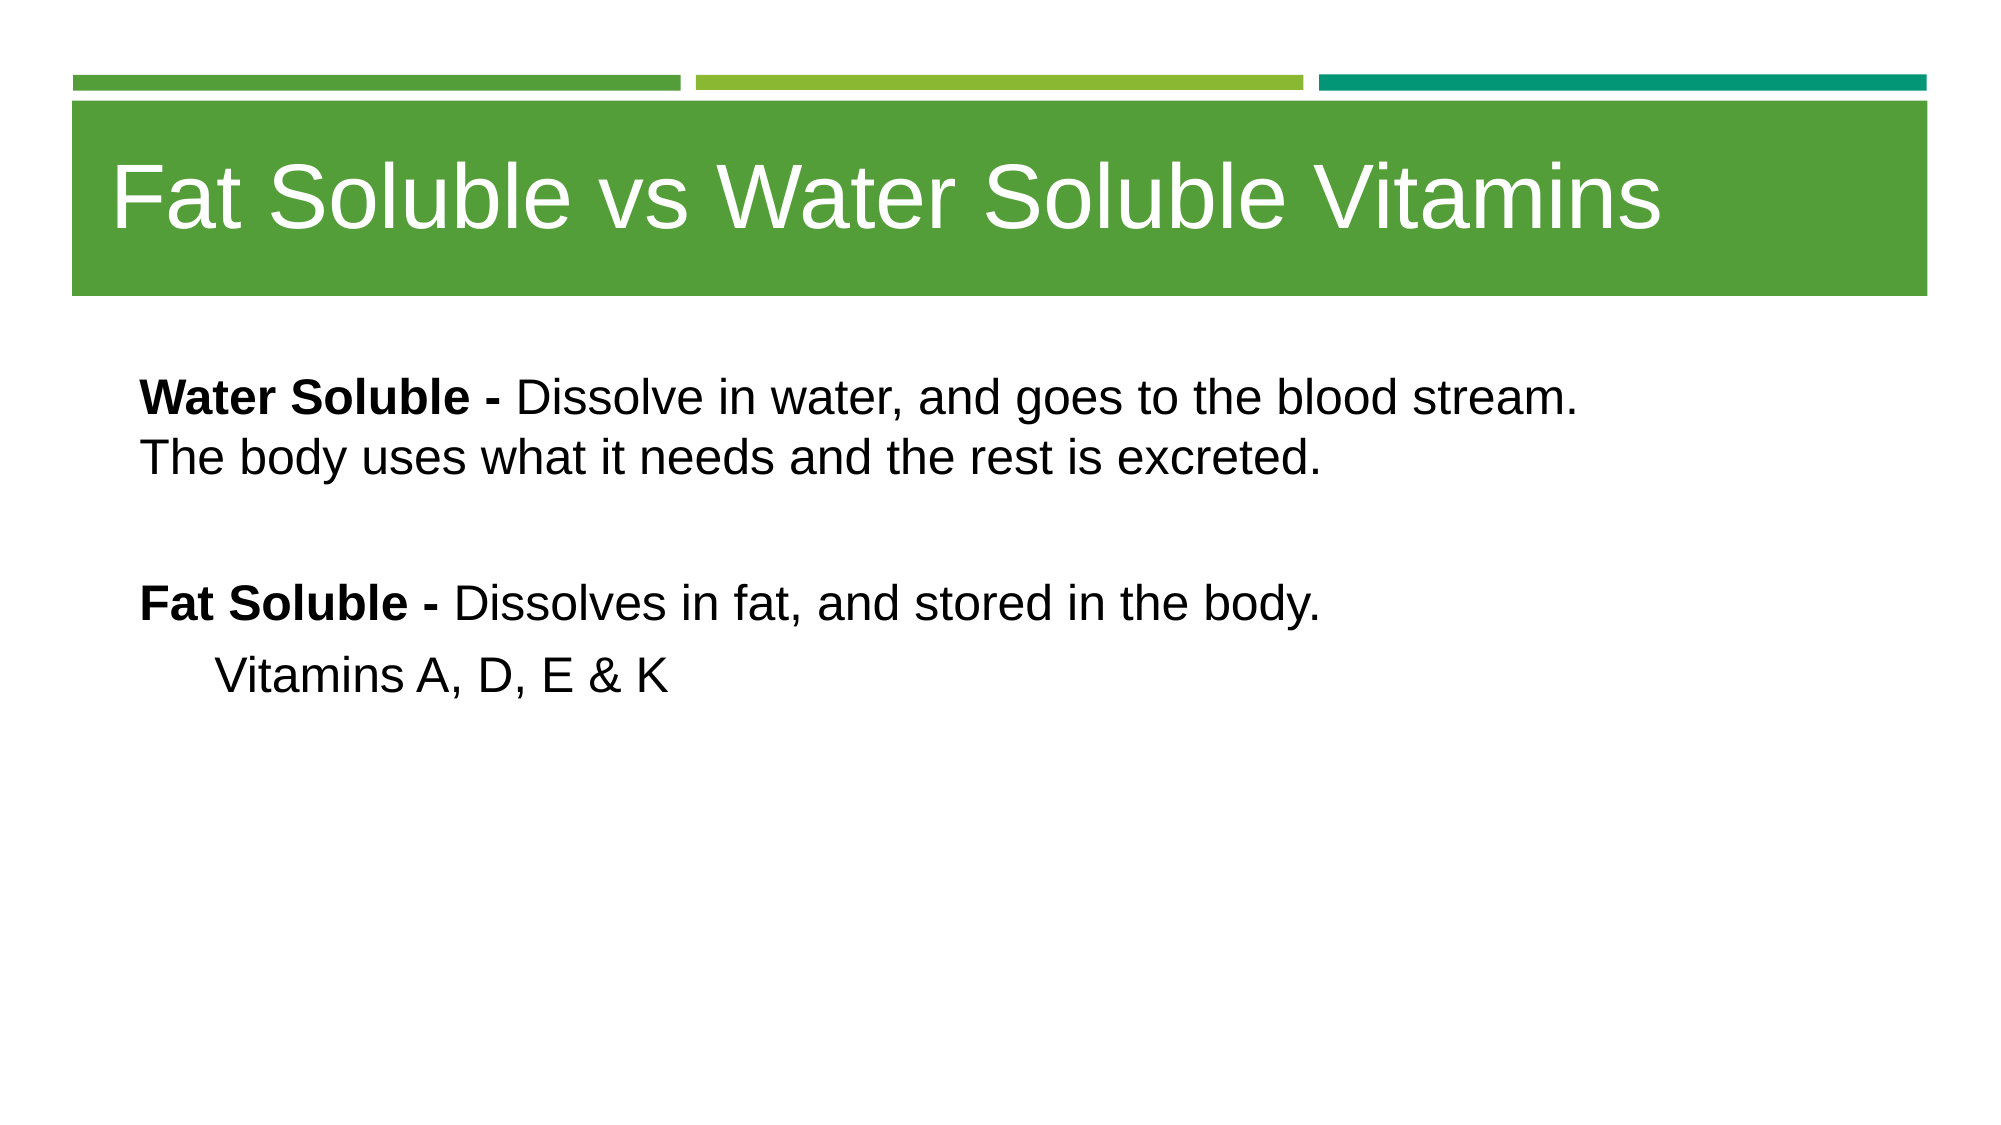

# Fat Soluble vs Water Soluble Vitamins
Water Soluble - Dissolve in water, and goes to the blood stream. The body uses what it needs and the rest is excreted.
Fat Soluble - Dissolves in fat, and stored in the body.
	Vitamins A, D, E & K